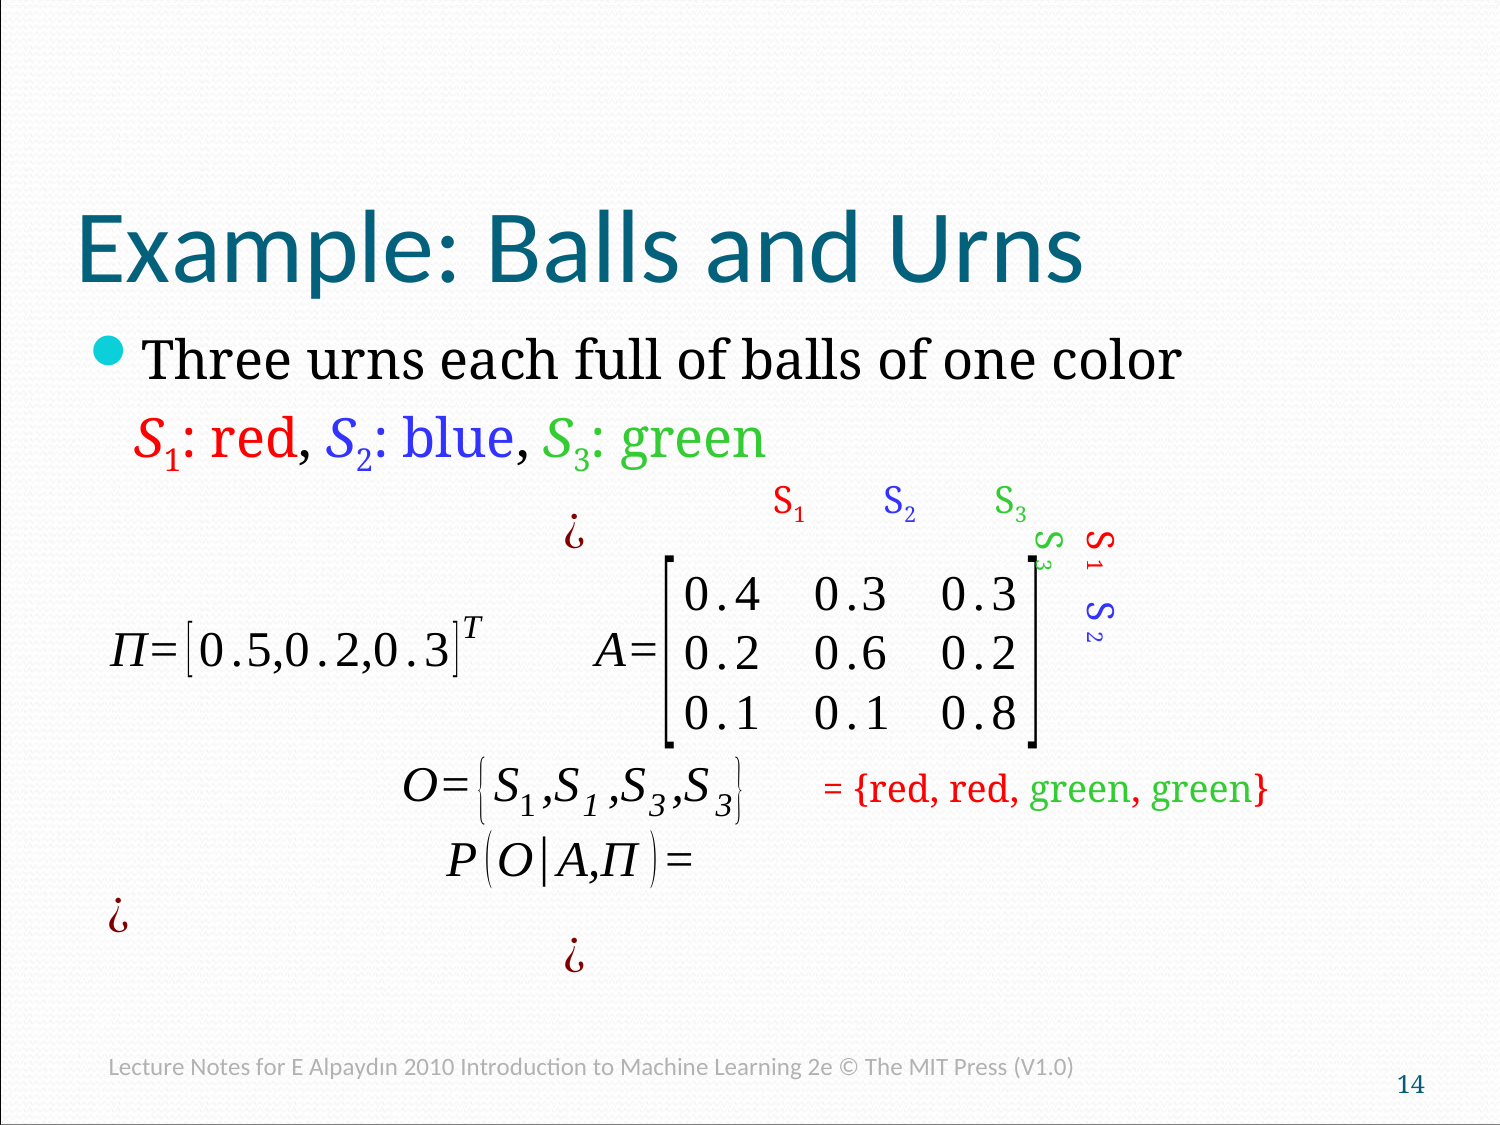

Example: Balls and Urns
Three urns each full of balls of one color
	S1: red, S2: blue, S3: green
S1 S2 S3
S1 S2 S3
= {red, red, green, green}
Lecture Notes for E Alpaydın 2010 Introduction to Machine Learning 2e © The MIT Press (V1.0)